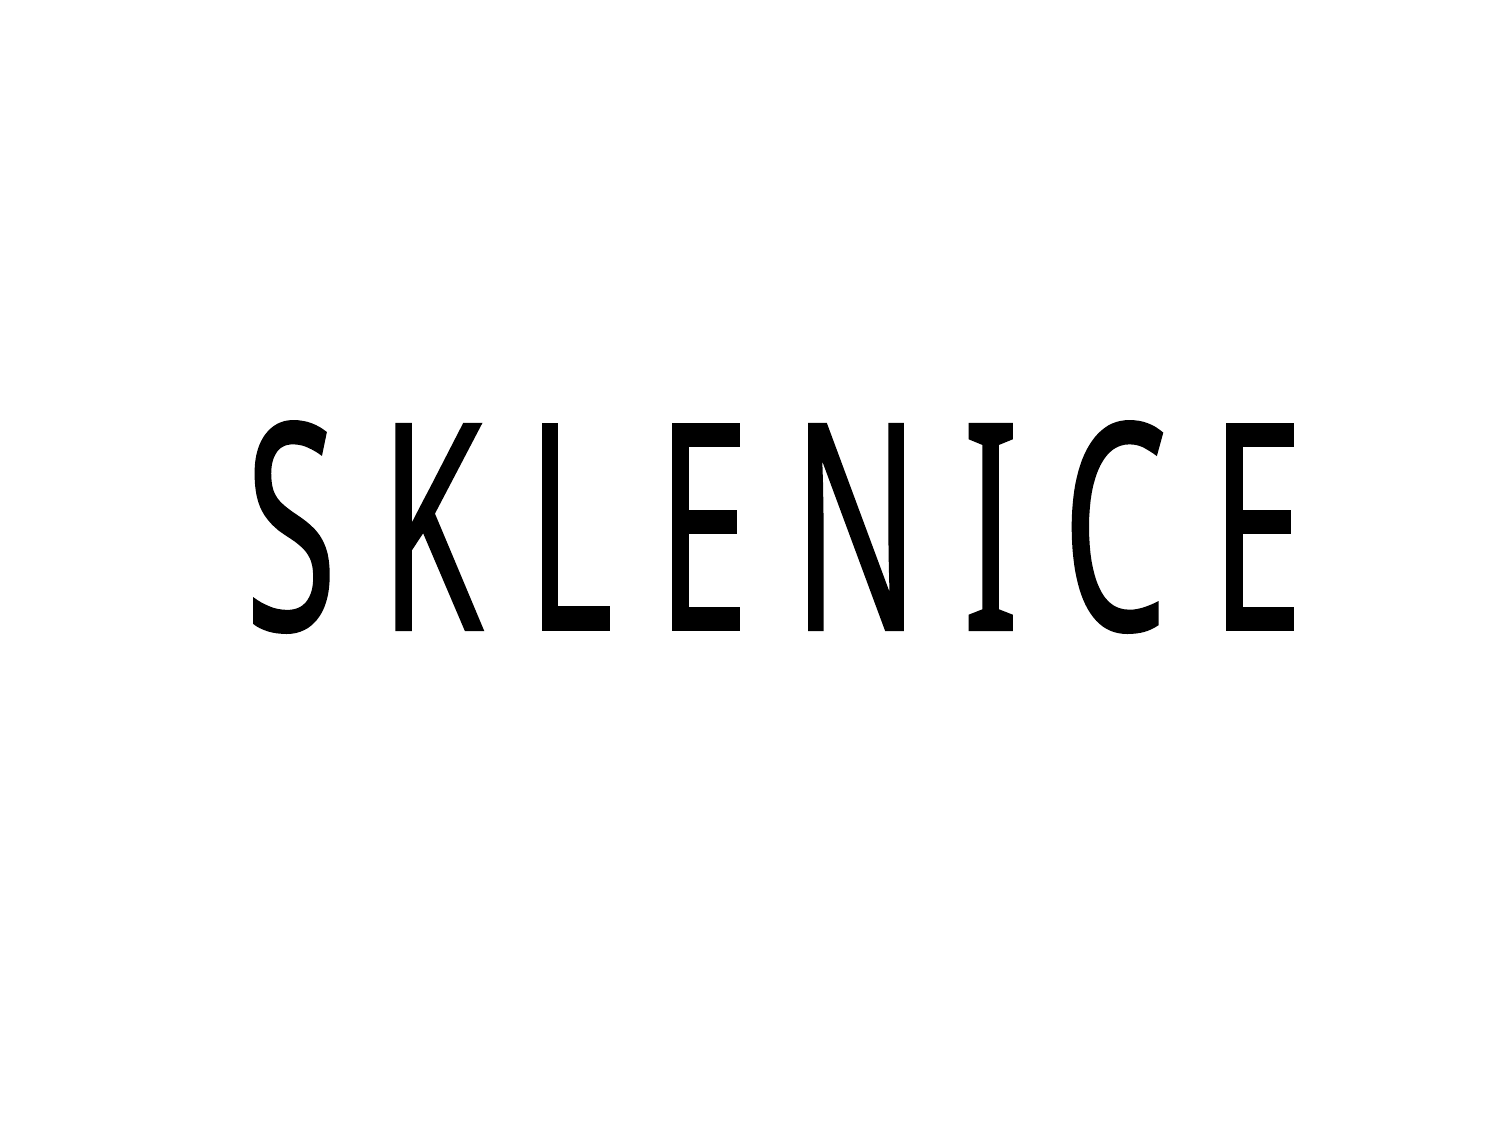

S K L E N I C E